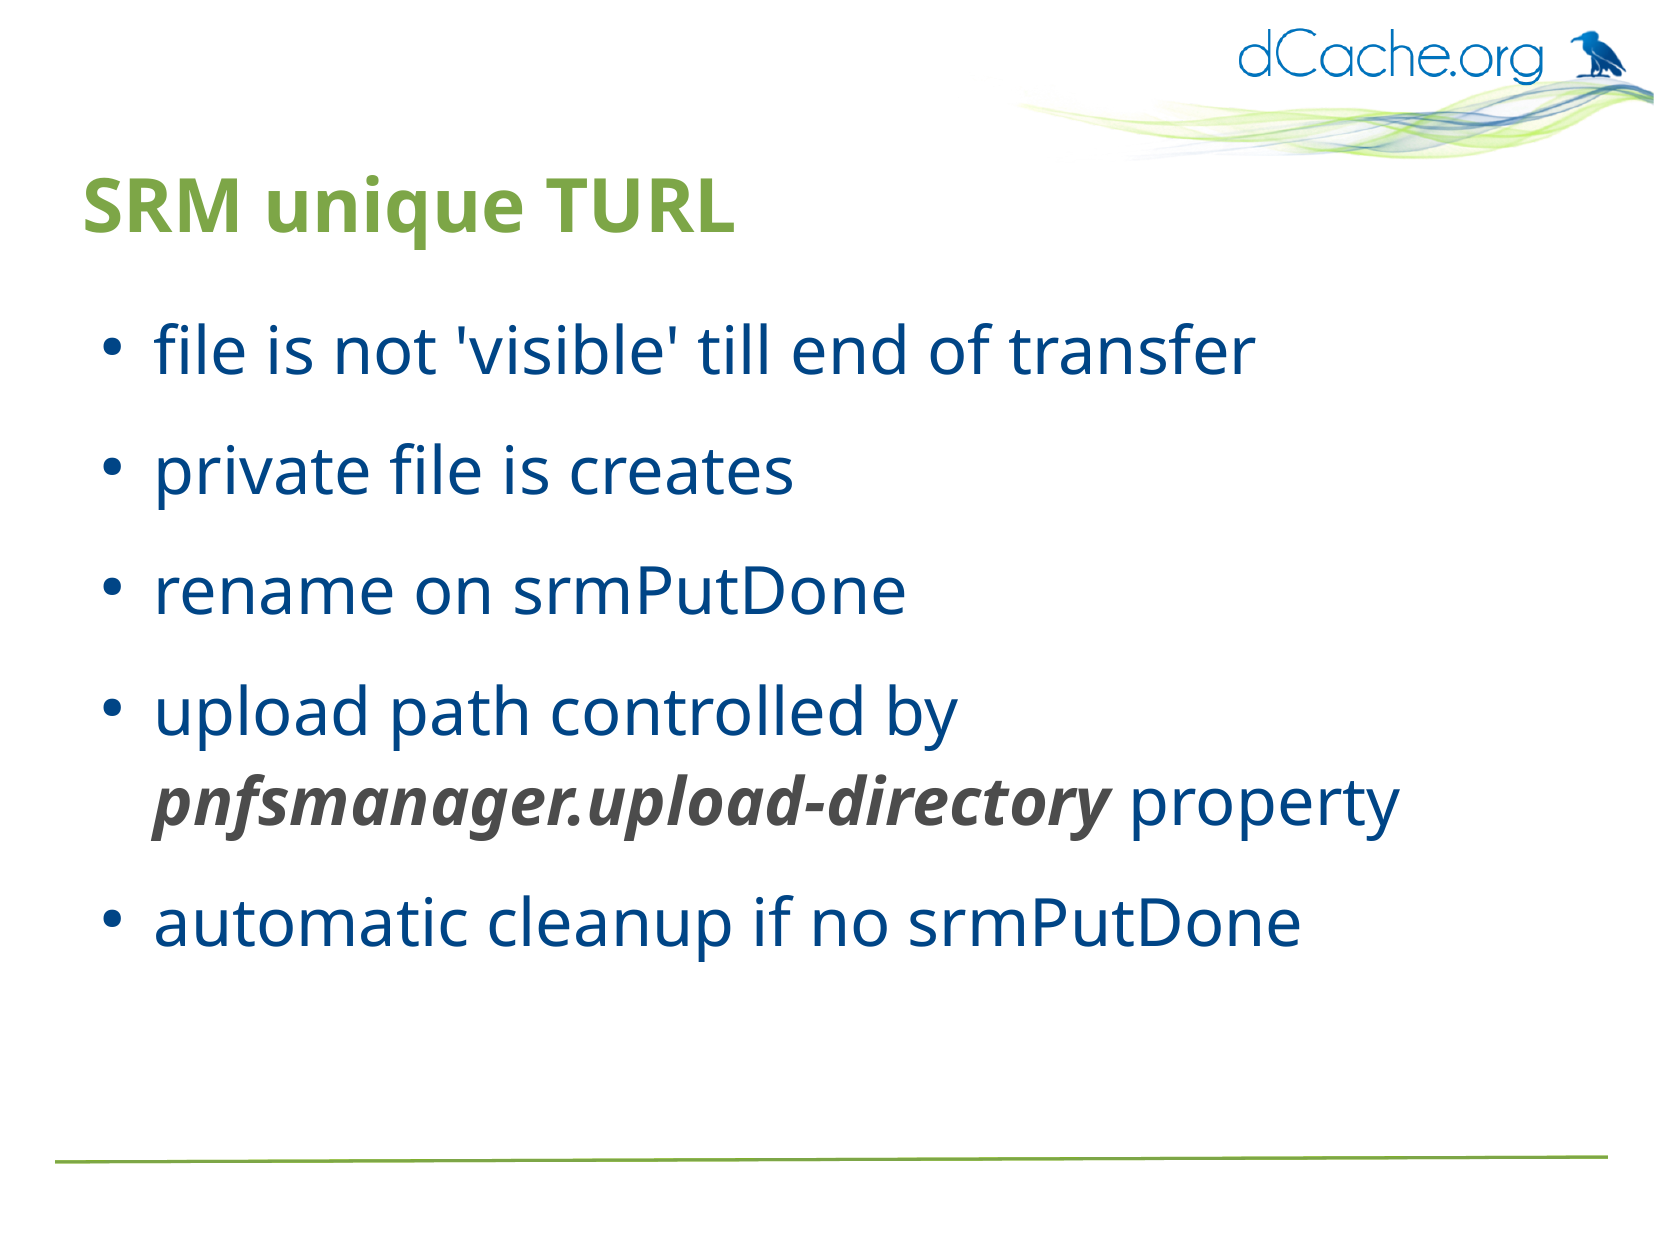

# SRM unique TURL
file is not 'visible' till end of transfer
private file is creates
rename on srmPutDone
upload path controlled by pnfsmanager.upload-directory property
automatic cleanup if no srmPutDone